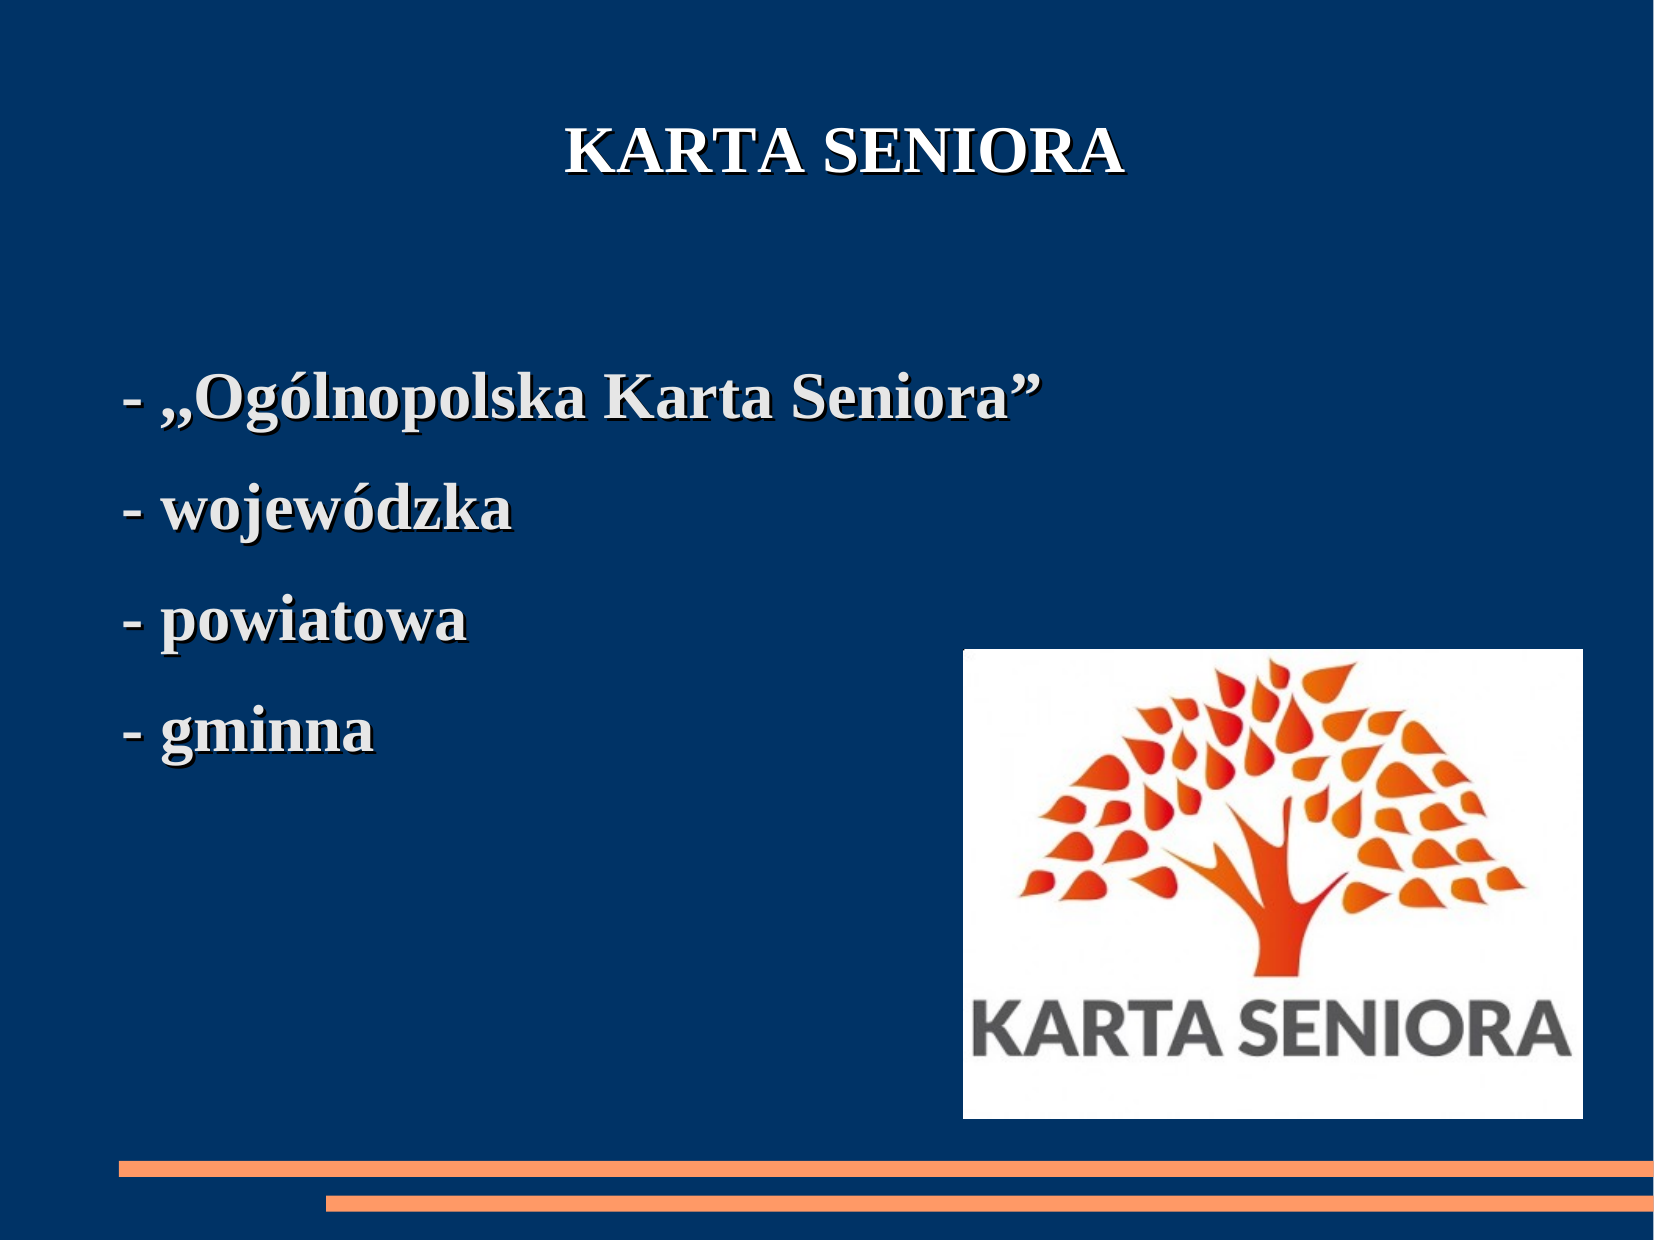

# KARTA SENIORA
- ,,Ogólnopolska Karta Seniora”
- wojewódzka
- powiatowa
- gminna